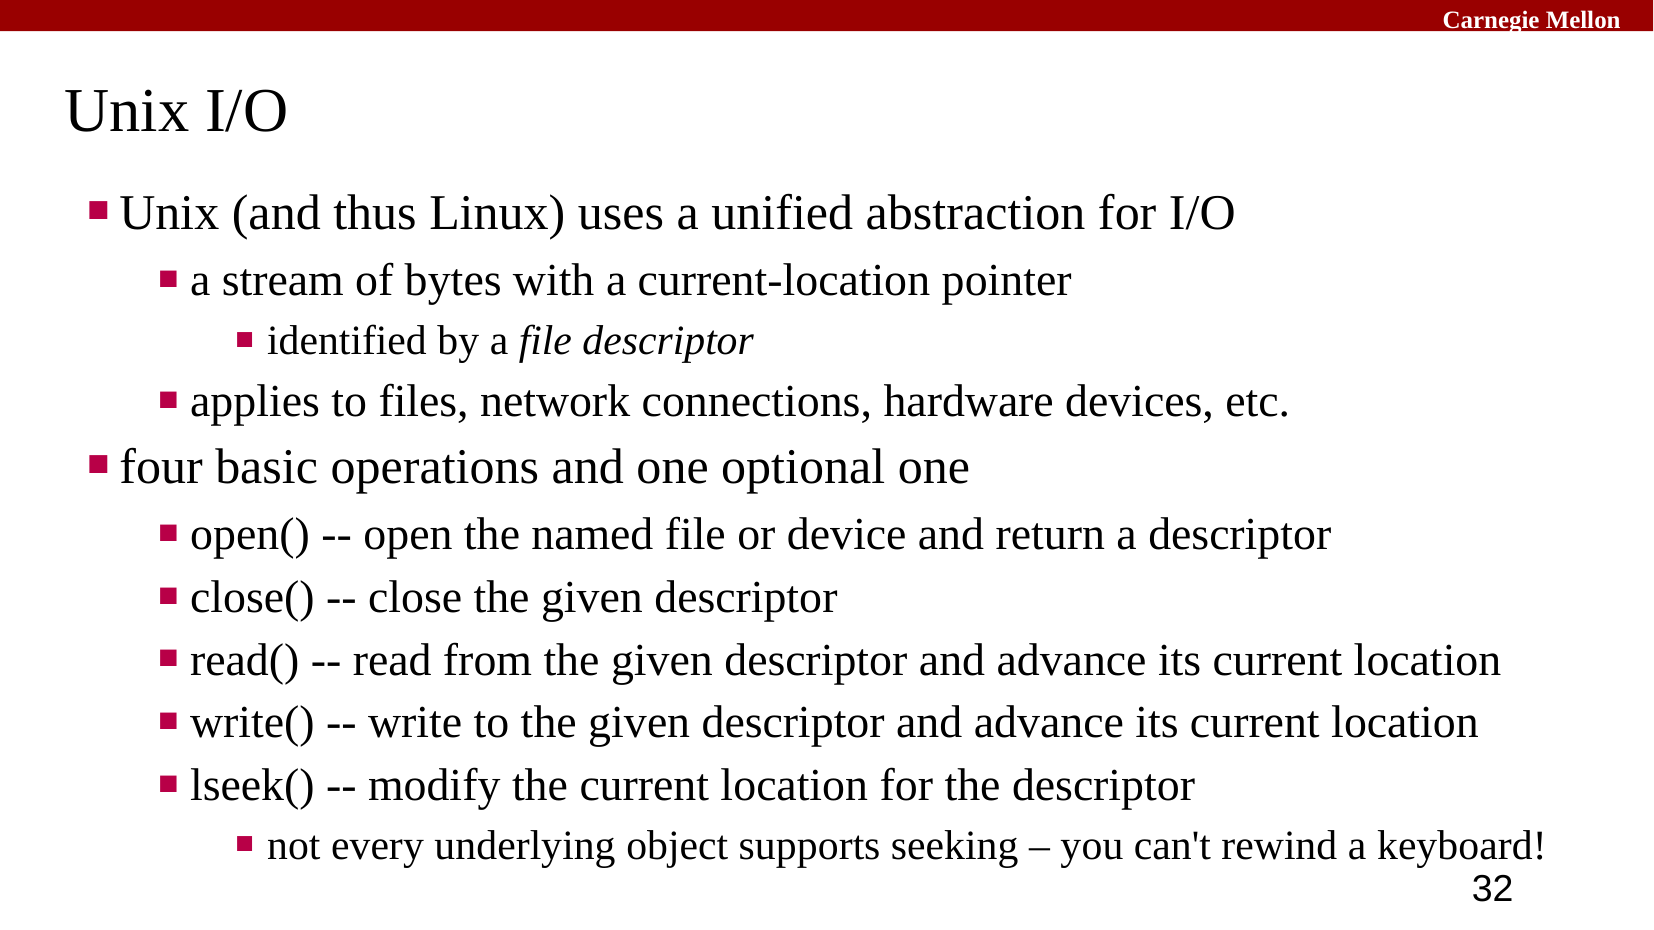

# Unix I/O
Unix (and thus Linux) uses a unified abstraction for I/O
a stream of bytes with a current-location pointer
identified by a file descriptor
applies to files, network connections, hardware devices, etc.
four basic operations and one optional one
open() -- open the named file or device and return a descriptor
close() -- close the given descriptor
read() -- read from the given descriptor and advance its current location
write() -- write to the given descriptor and advance its current location
lseek() -- modify the current location for the descriptor
not every underlying object supports seeking – you can't rewind a keyboard!